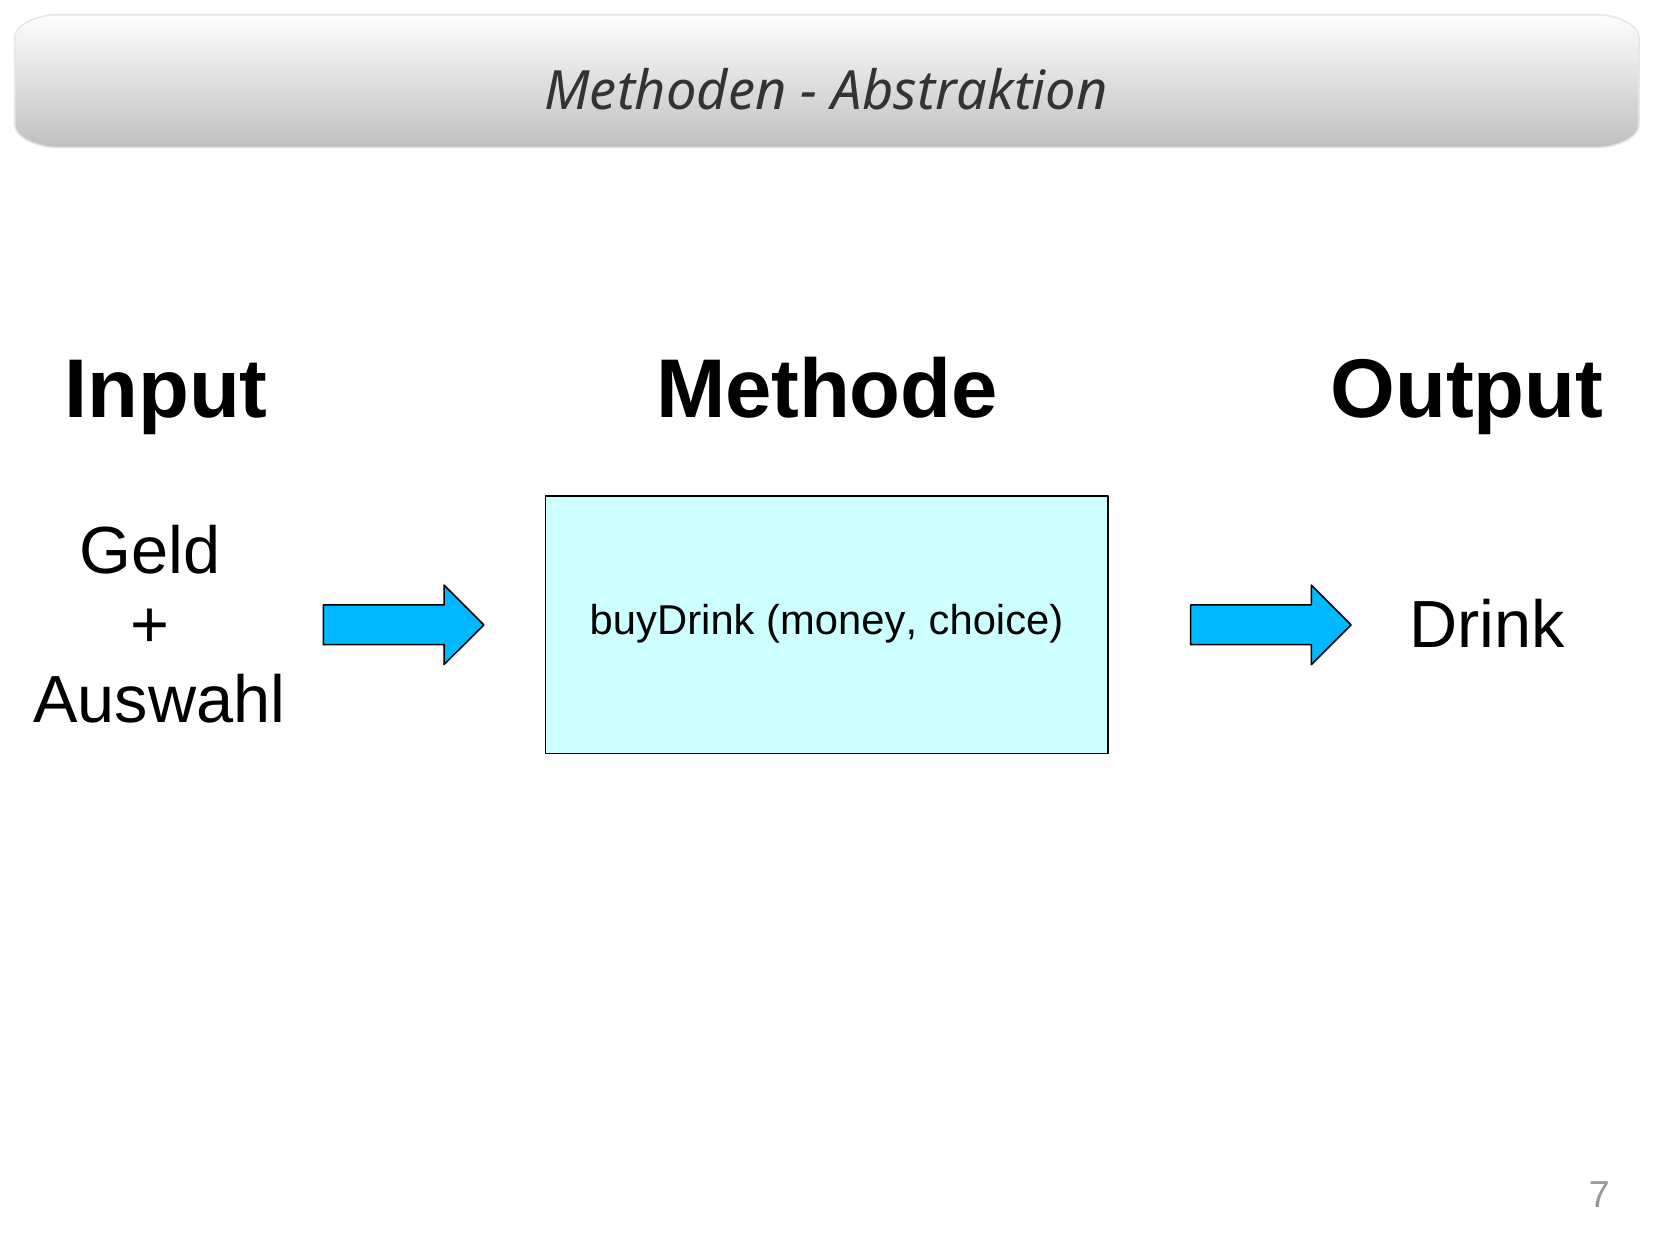

# Methoden - Abstraktion
Input
Methode
Output
buyDrink (money, choice)
Geld
+
 Auswahl
Drink